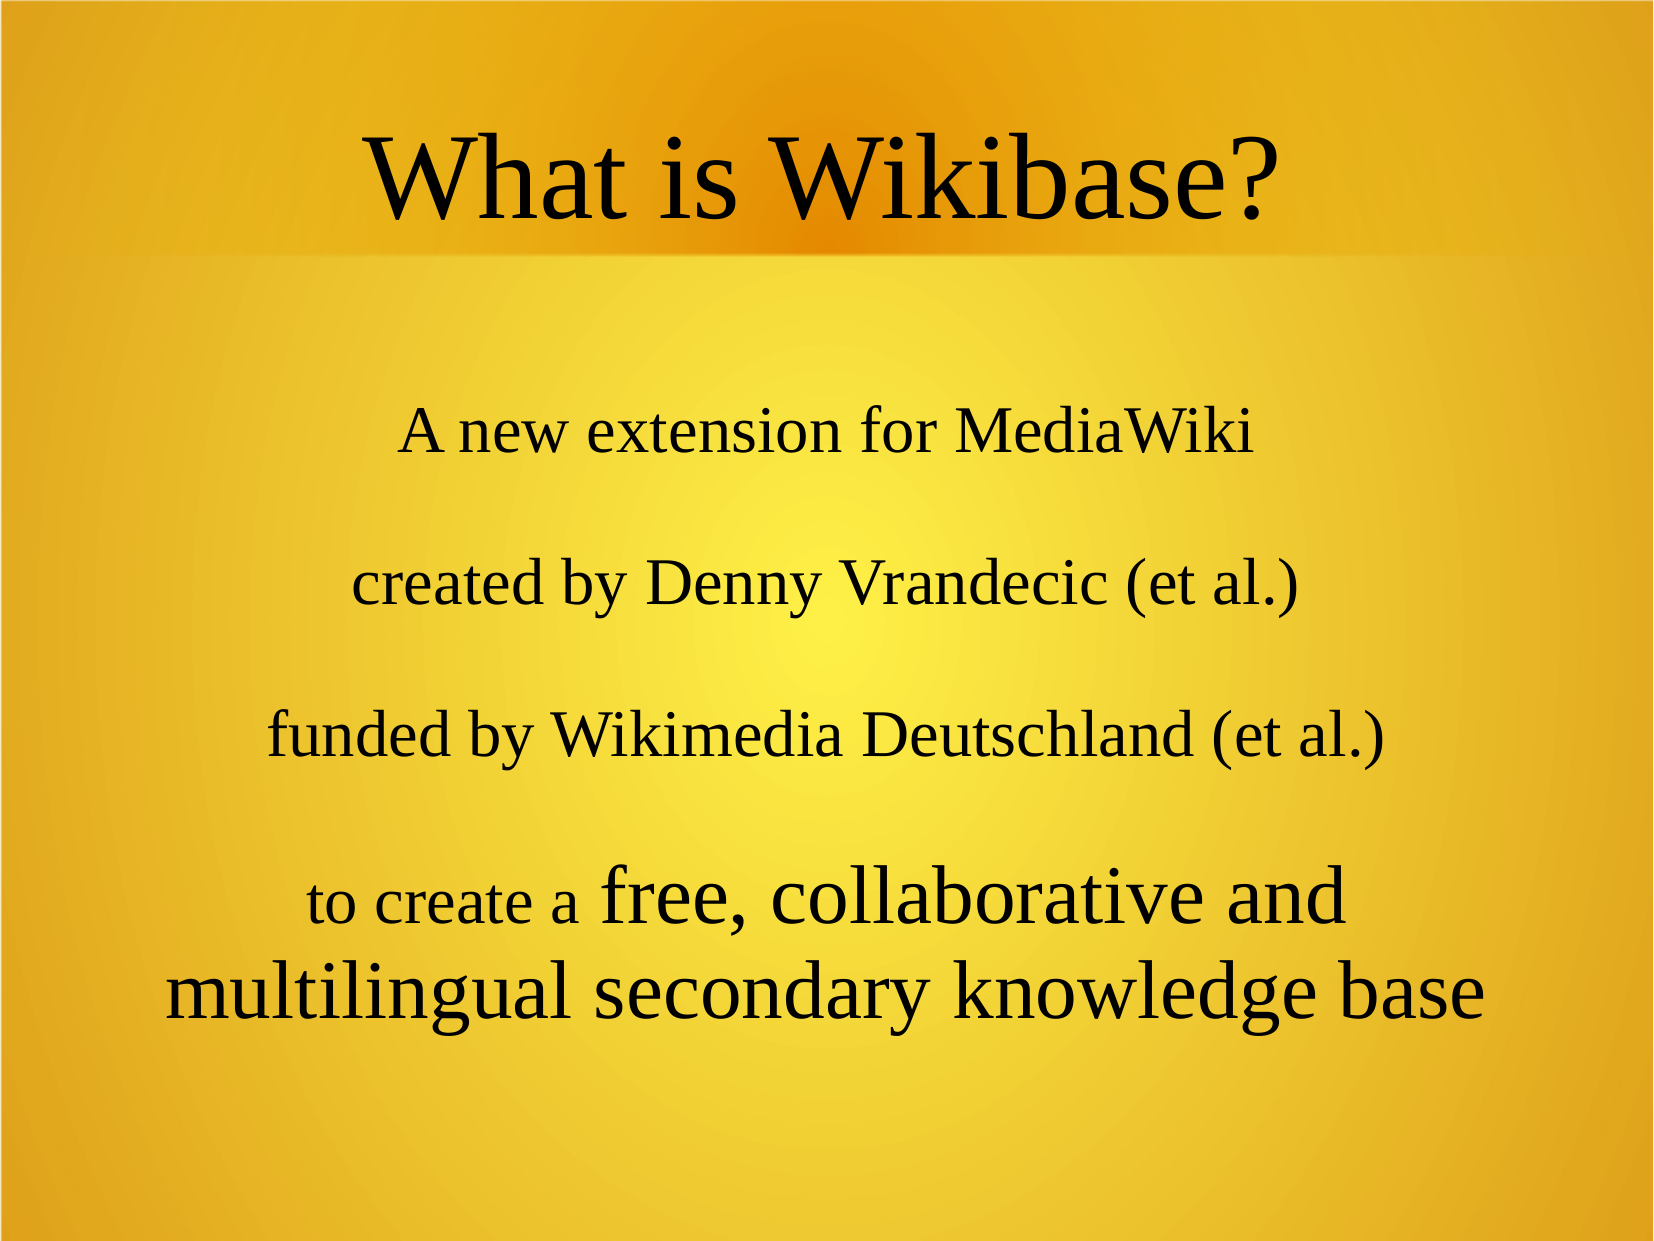

# What is Wikibase?
A new extension for MediaWiki
created by Denny Vrandecic (et al.)
funded by Wikimedia Deutschland (et al.)
to create a free, collaborative and
multilingual secondary knowledge base